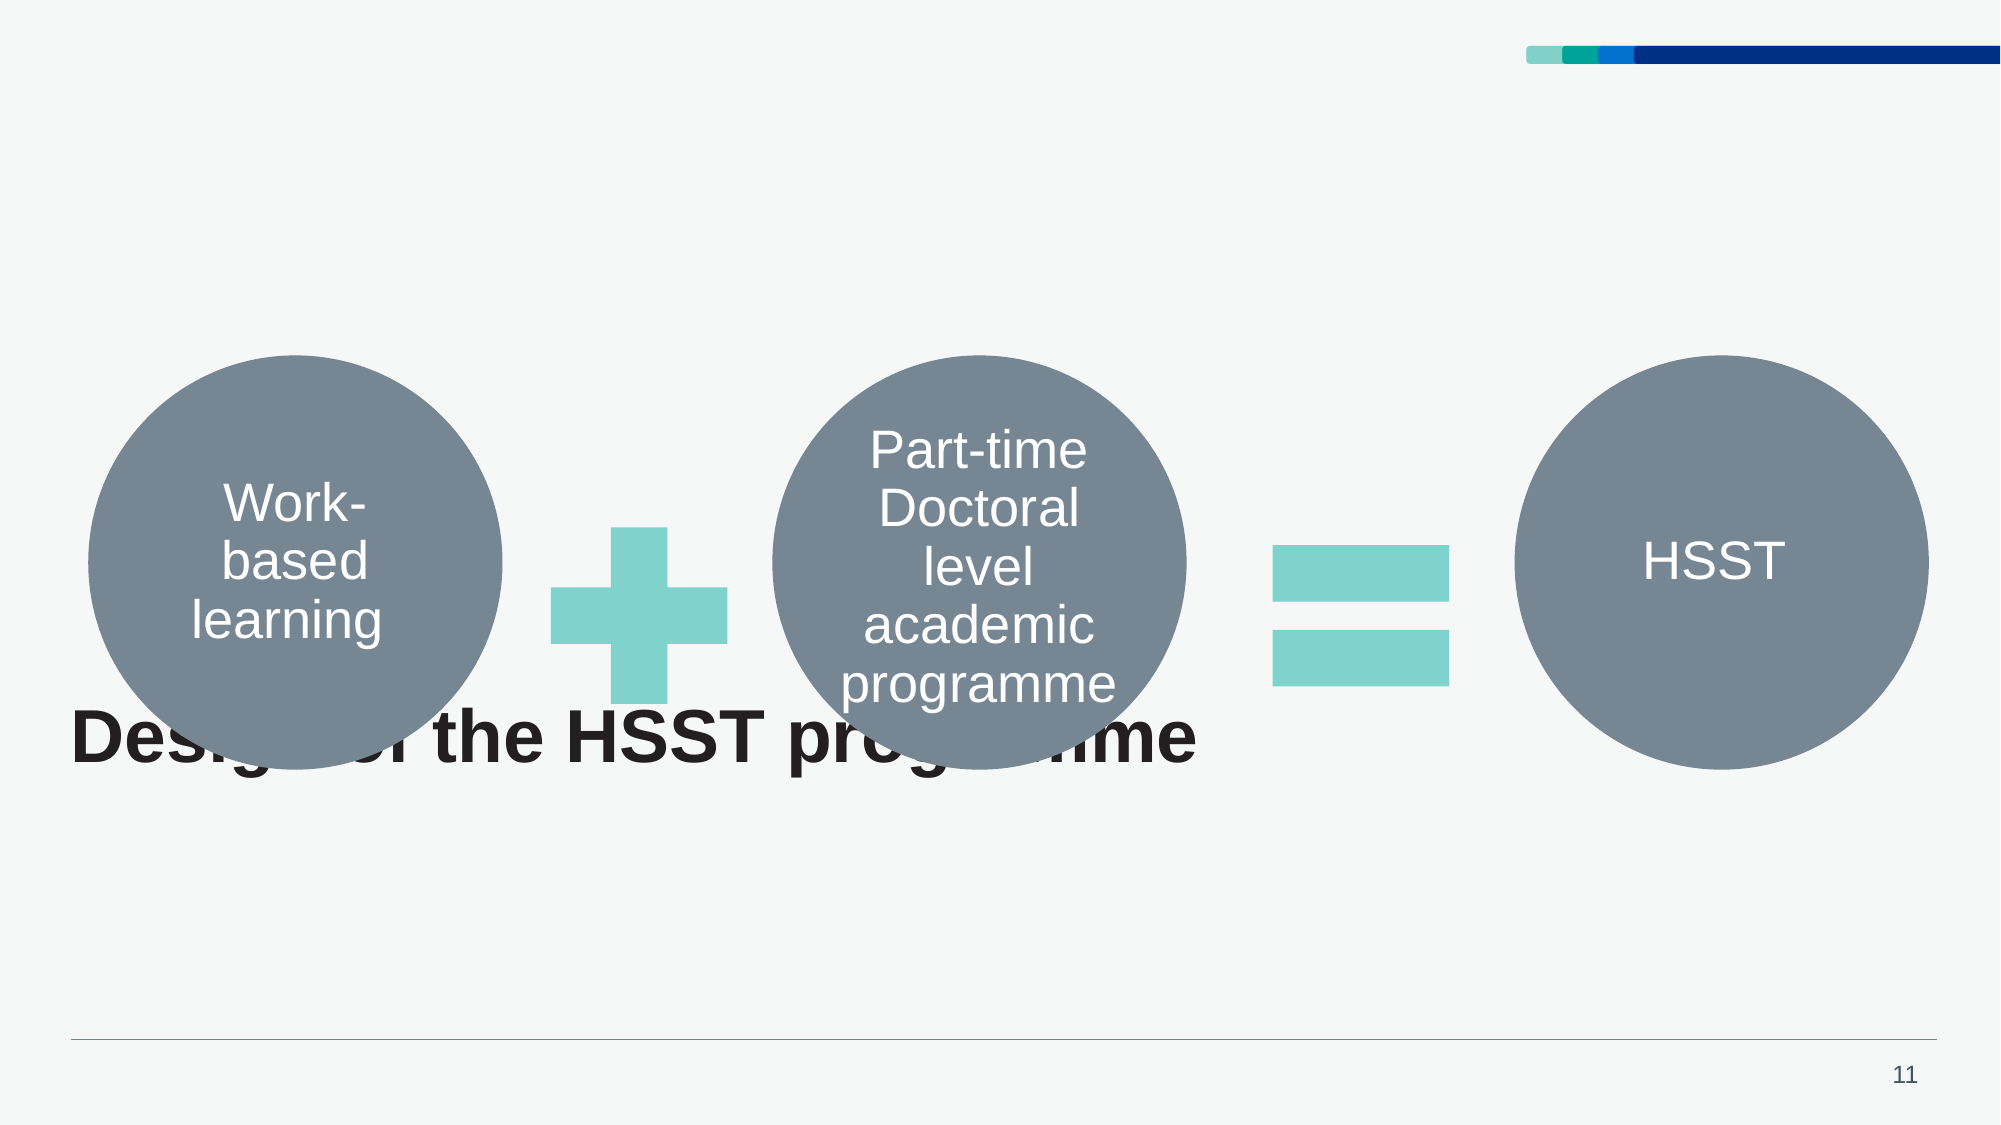

Work-based learning
Part-time Doctoral level academic programme
HSST
# Design of the HSST programme